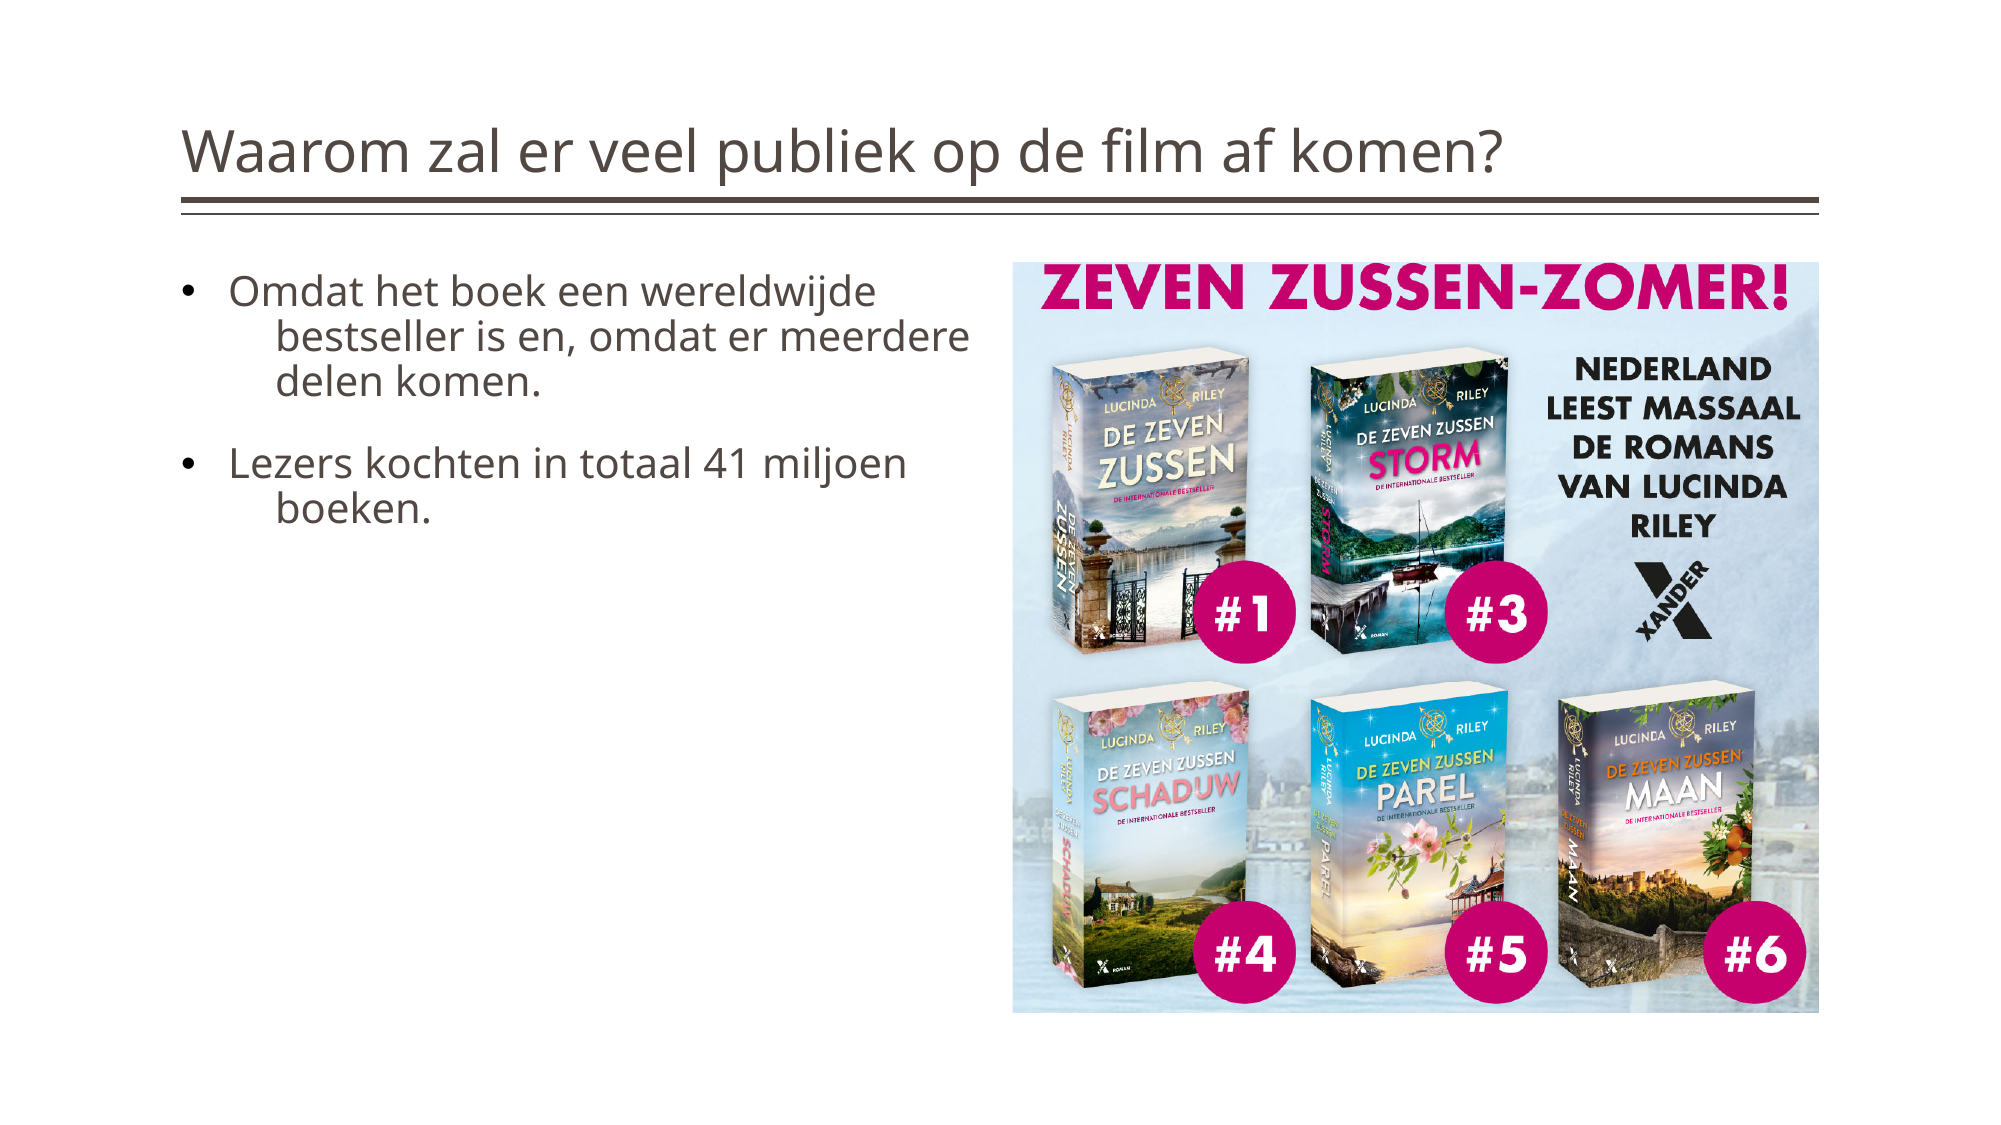

# Waarom zal er veel publiek op de film af komen?
Omdat het boek een wereldwijde bestseller is en, omdat er meerdere delen komen.
Lezers kochten in totaal 41 miljoen boeken.